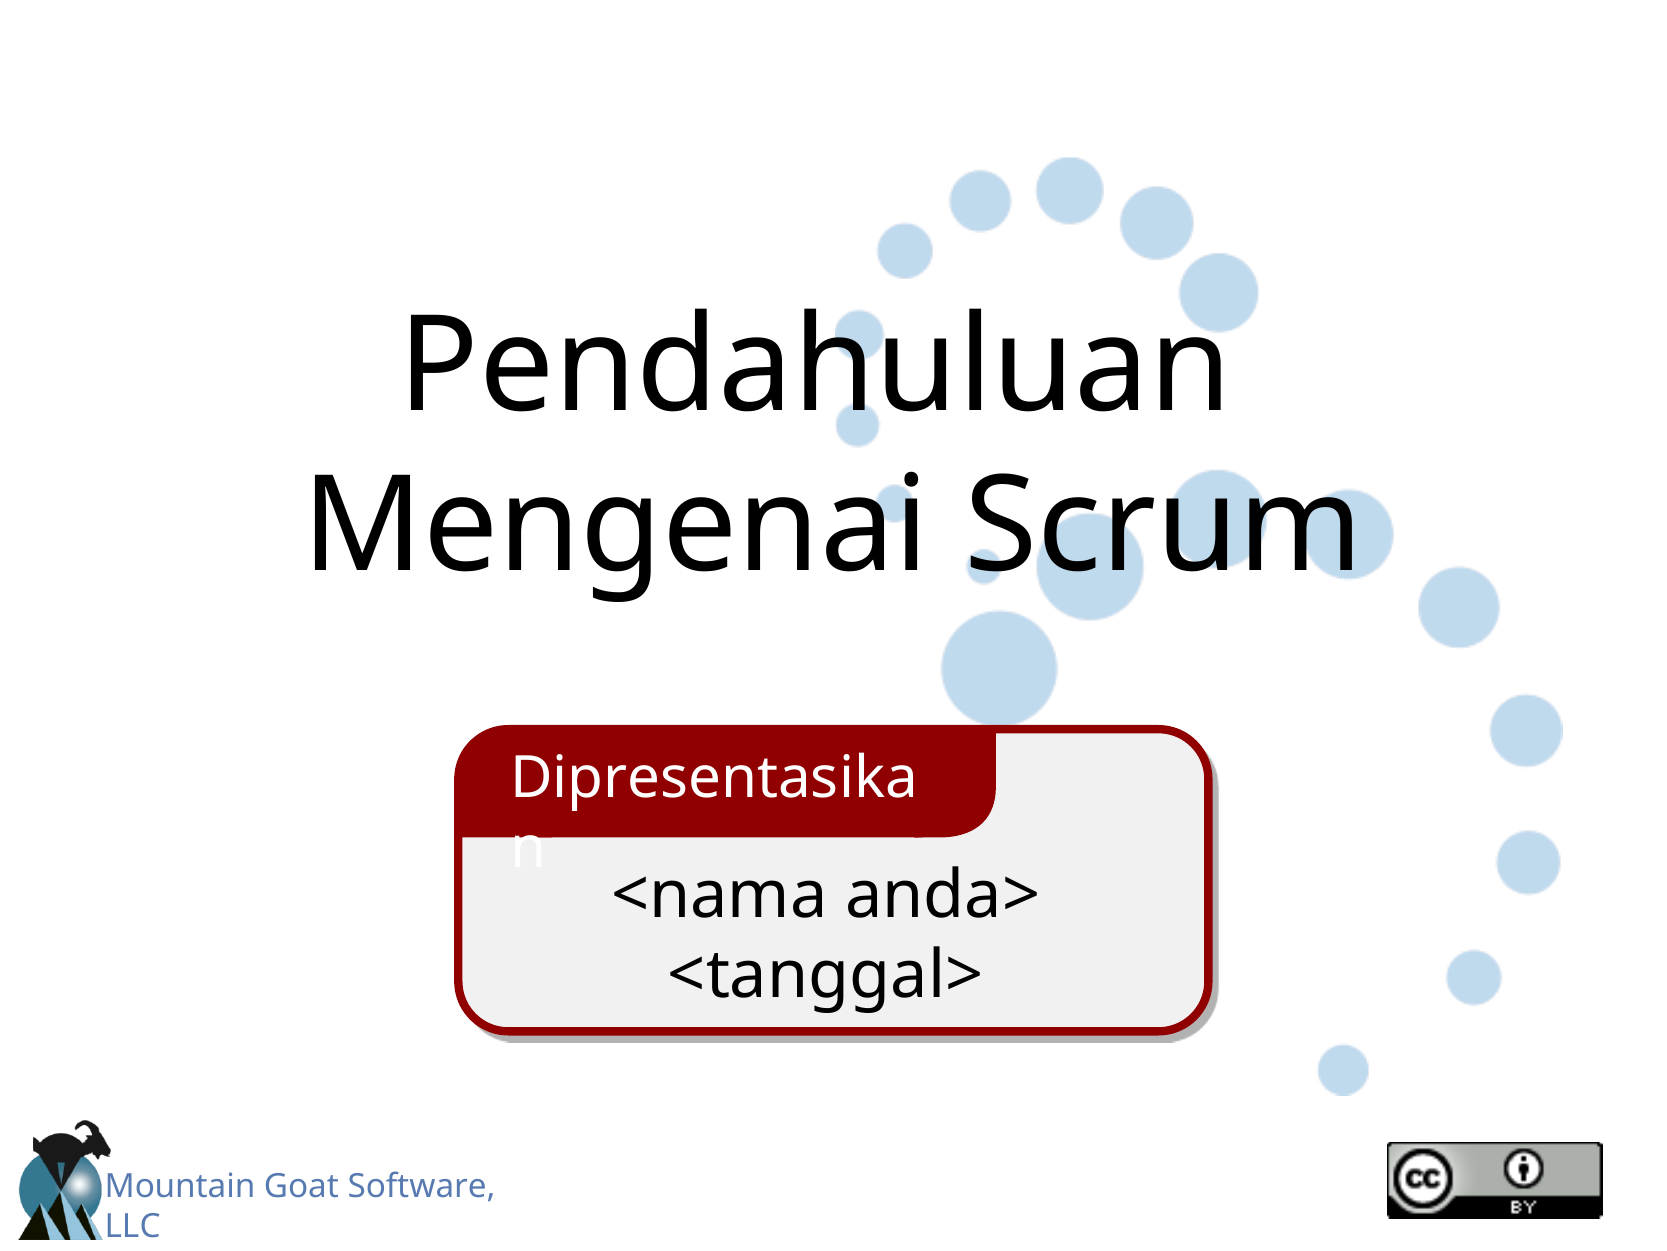

Pendahuluan
Mengenai Scrum
Dipresentasikan
<nama anda>
<tanggal>